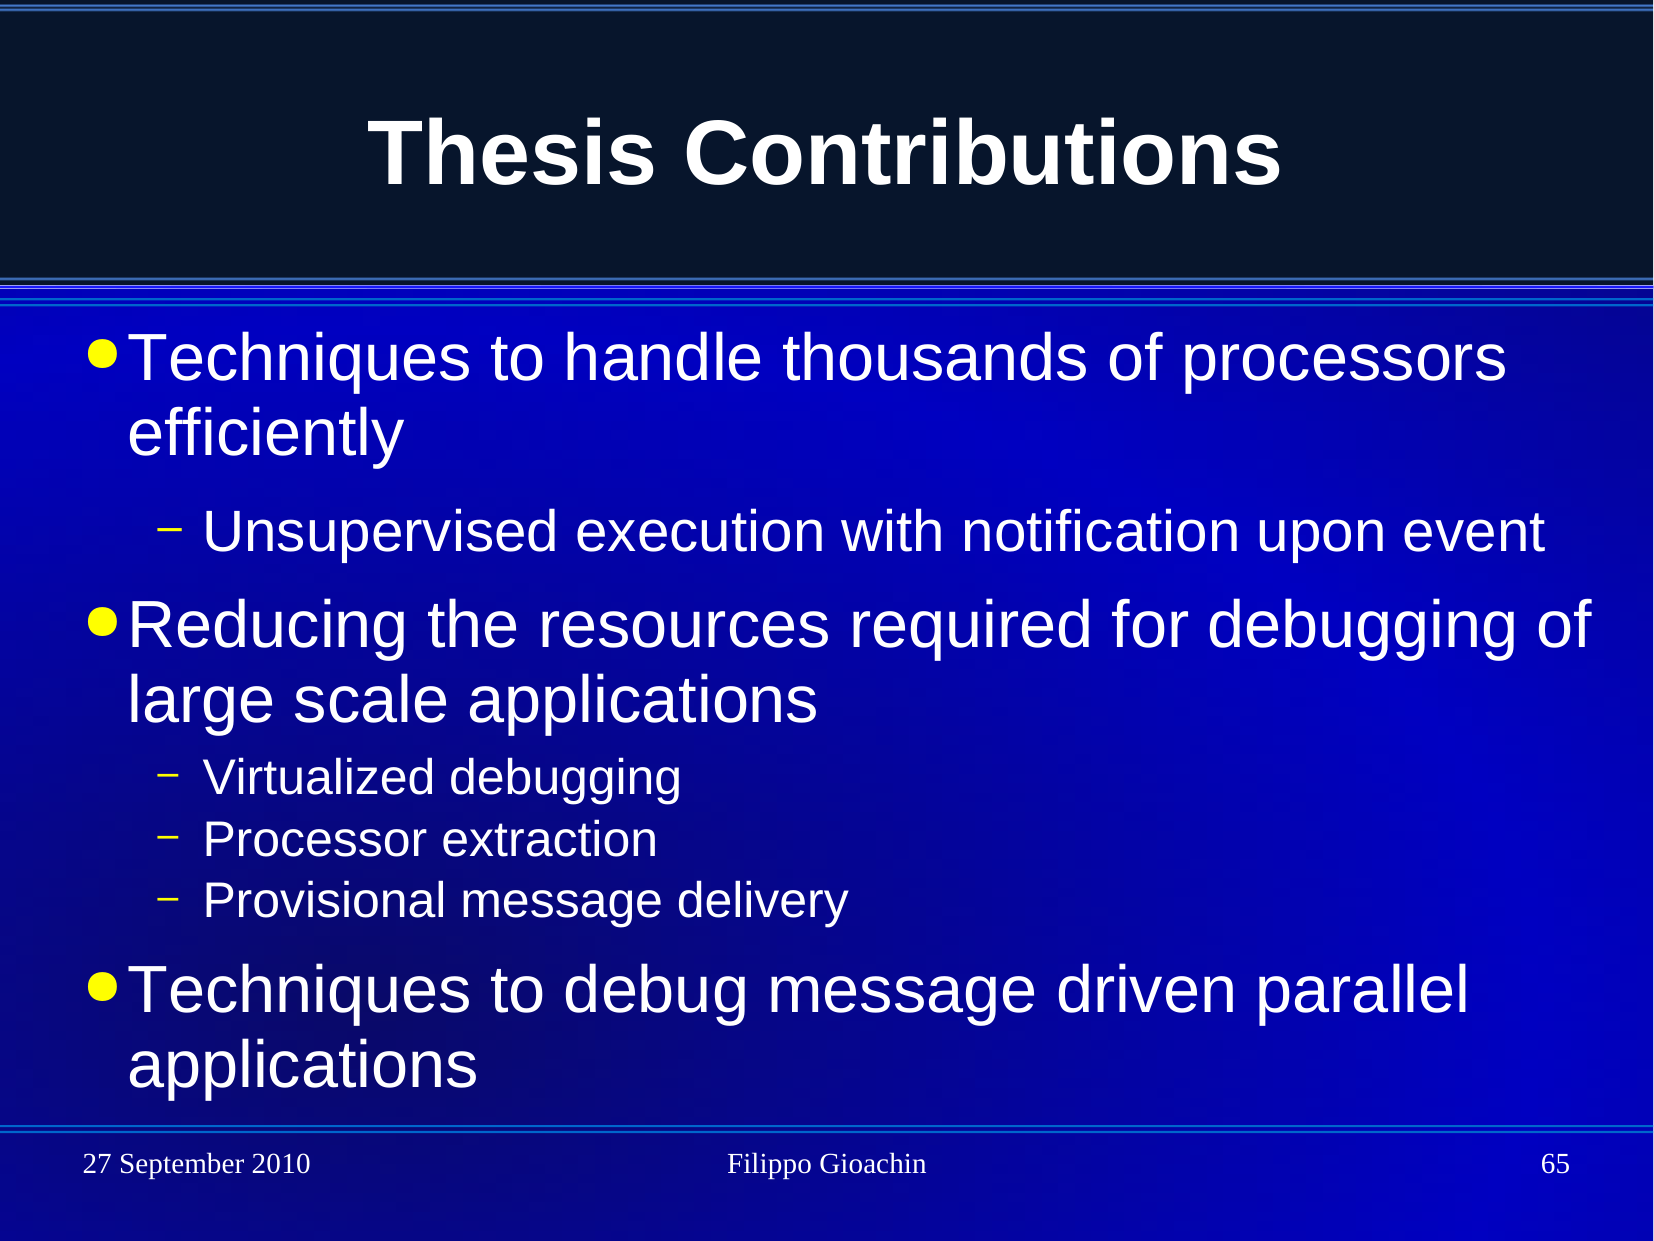

# Thesis Contributions
Techniques to handle thousands of processors efficiently
Unsupervised execution with notification upon event
Reducing the resources required for debugging of large scale applications
Virtualized debugging
Processor extraction
Provisional message delivery
Techniques to debug message driven parallel applications
27 September 2010
Filippo Gioachin
65